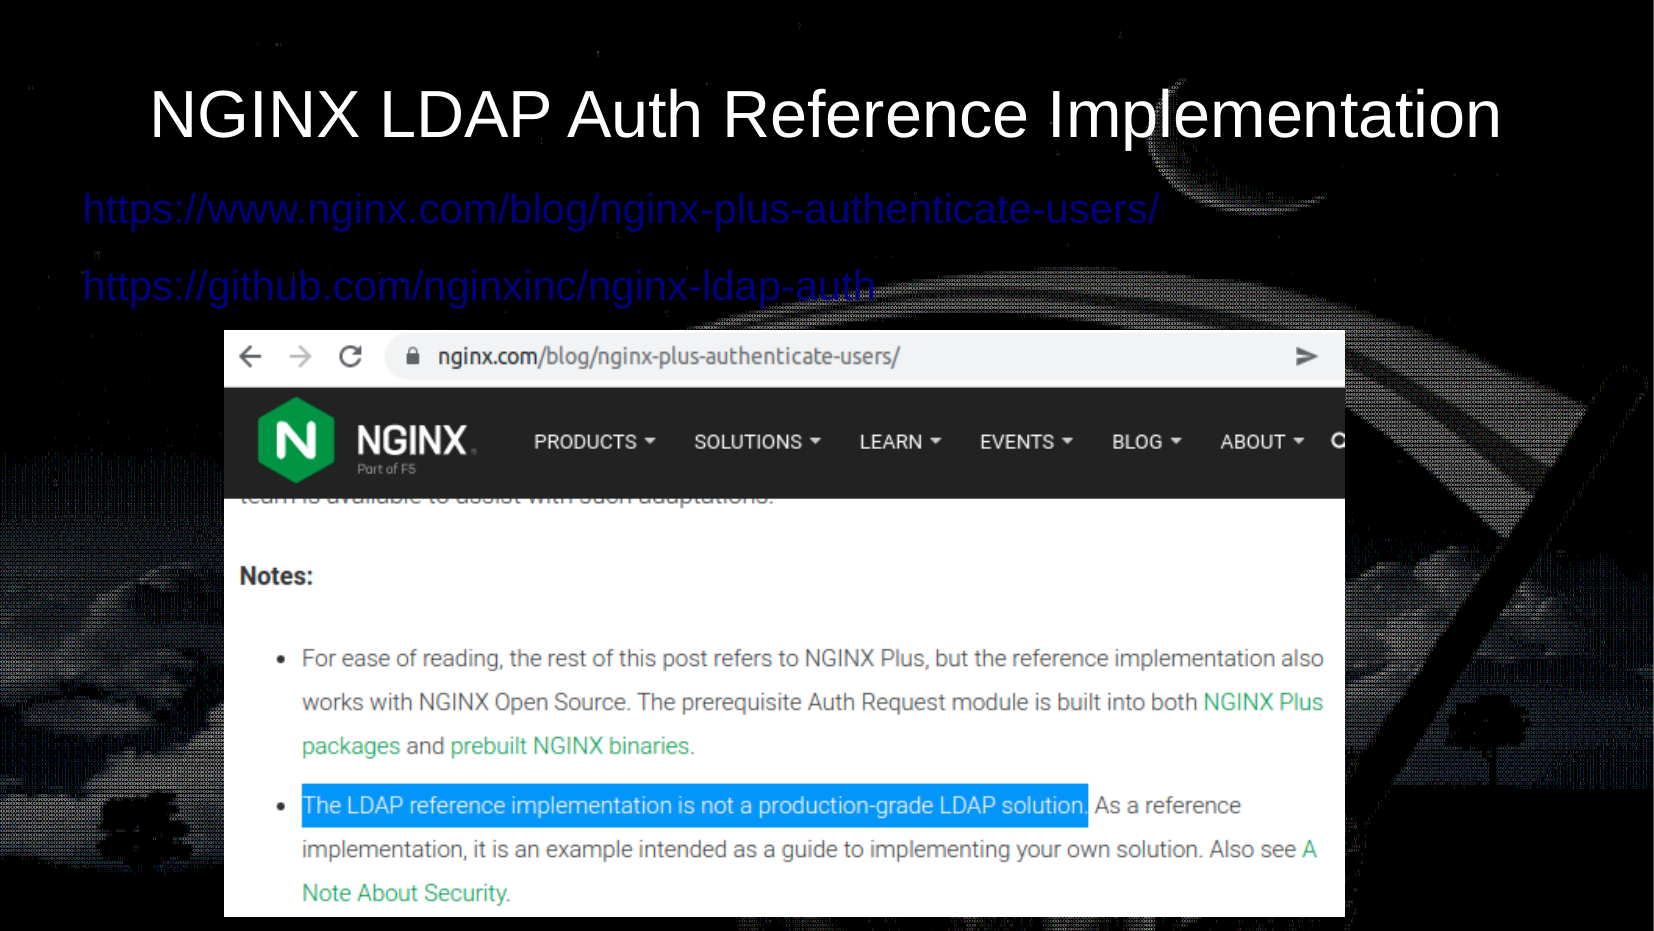

# NGINX LDAP Auth Reference Implementation
https://www.nginx.com/blog/nginx-plus-authenticate-users/
https://github.com/nginxinc/nginx-ldap-auth